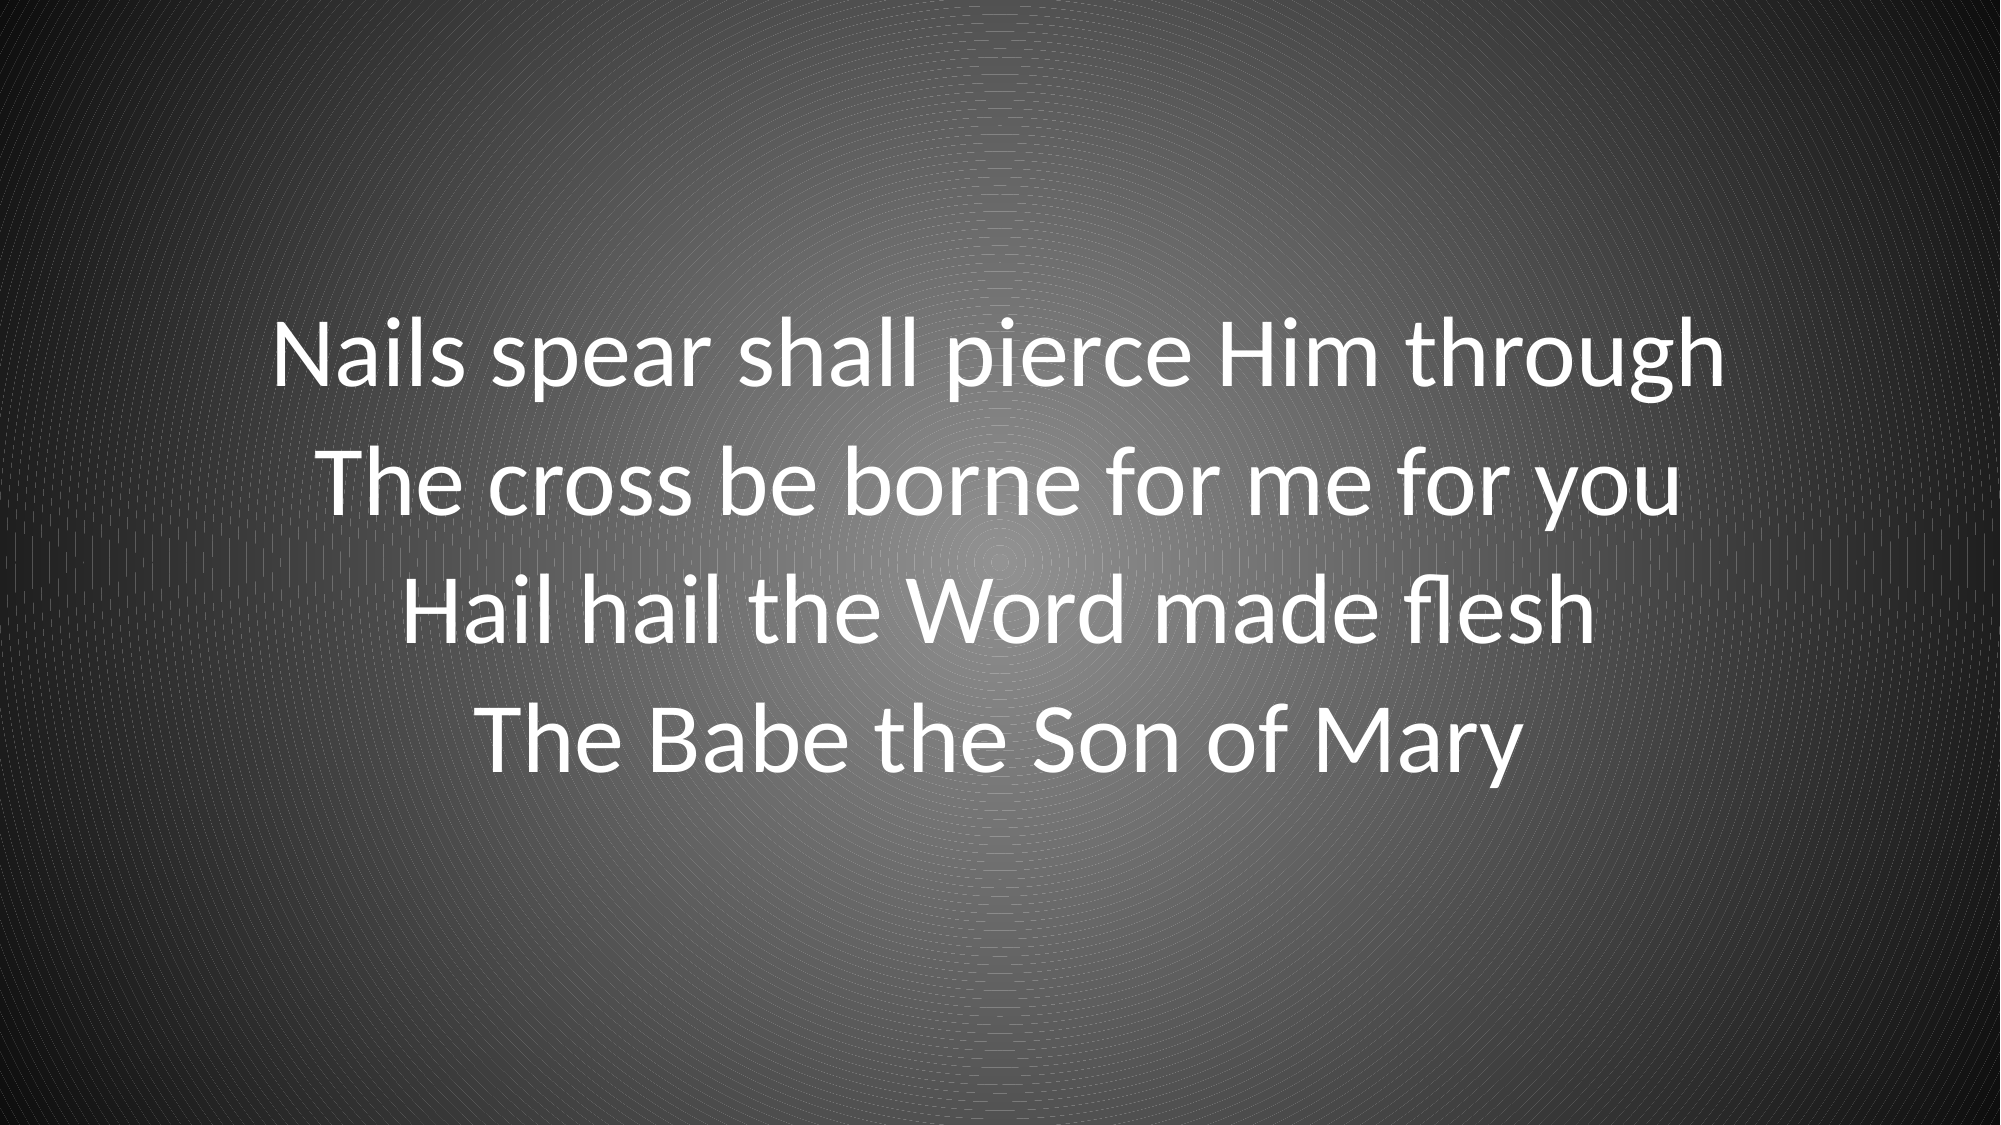

Nails spear shall pierce Him through
The cross be borne for me for you
Hail hail the Word made flesh
The Babe the Son of Mary